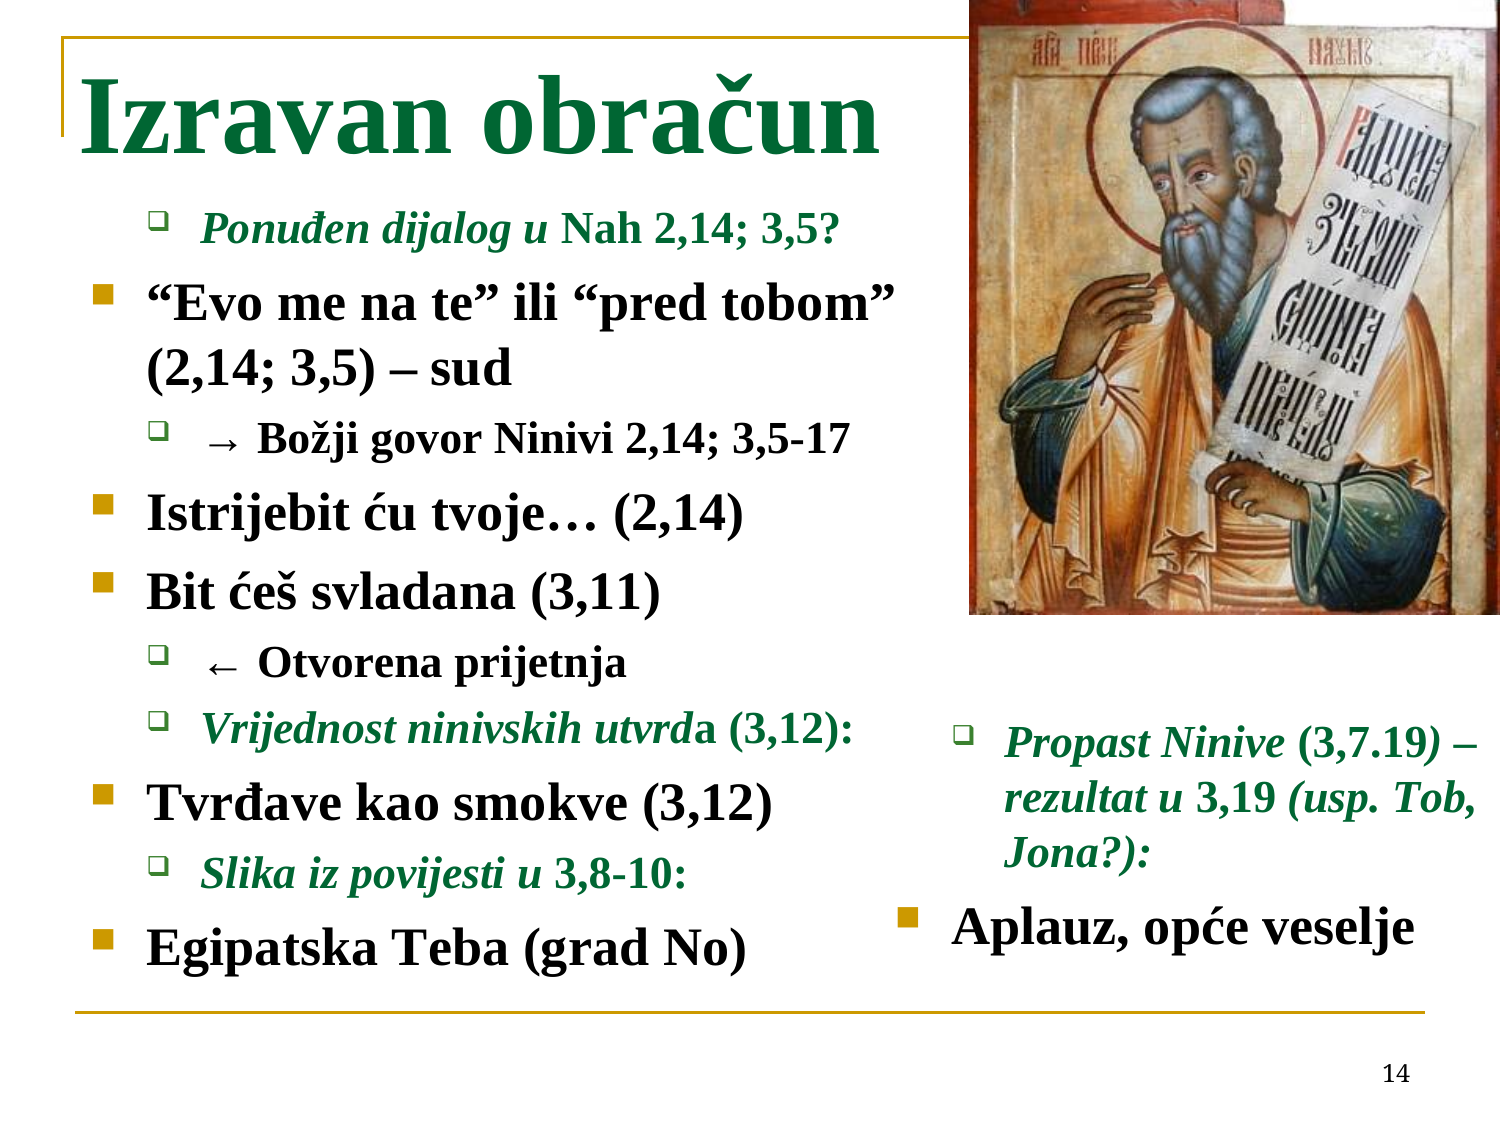

# Izravan obračun
Ponuđen dijalog u Nah 2,14; 3,5?
“Evo me na te” ili “pred tobom” (2,14; 3,5) – sud
→ Božji govor Ninivi 2,14; 3,5-17
Istrijebit ću tvoje… (2,14)
Bit ćeš svladana (3,11)
← Otvorena prijetnja
Vrijednost ninivskih utvrda (3,12):
Tvrđave kao smokve (3,12)
Slika iz povijesti u 3,8-10:
Egipatska Teba (grad No)
Propast Ninive (3,7.19) – rezultat u 3,19 (usp. Tob, Jona?):
Aplauz, opće veselje